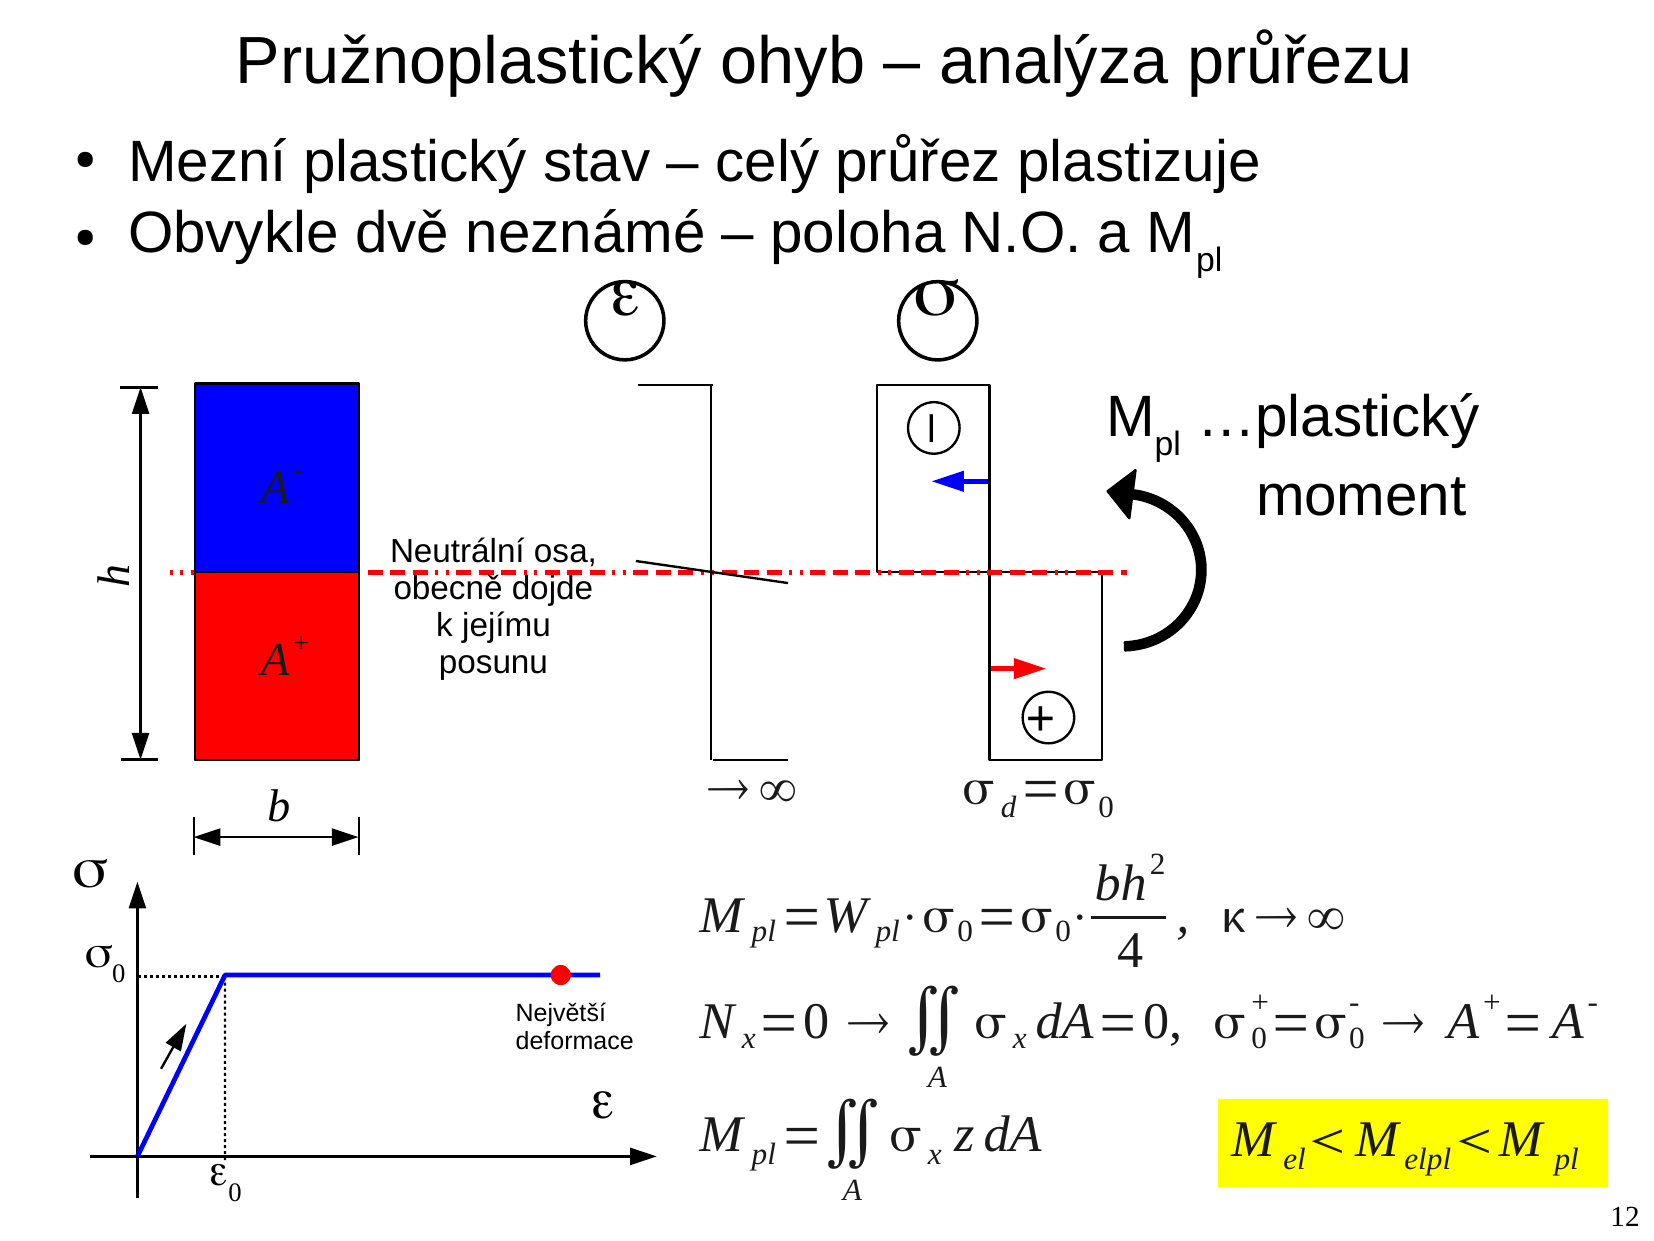

# Pružnoplastický ohyb – analýza průřezu
Mezní plastický stav – celý průřez plastizuje
Obvykle dvě neznámé – poloha N.O. a Mpl
e
s
Mpl …plastický
		moment
–
Neutrální osa, obecně dojde k jejímu posunu
h
+
b
s
s0
Největší deformace
e
e0
12